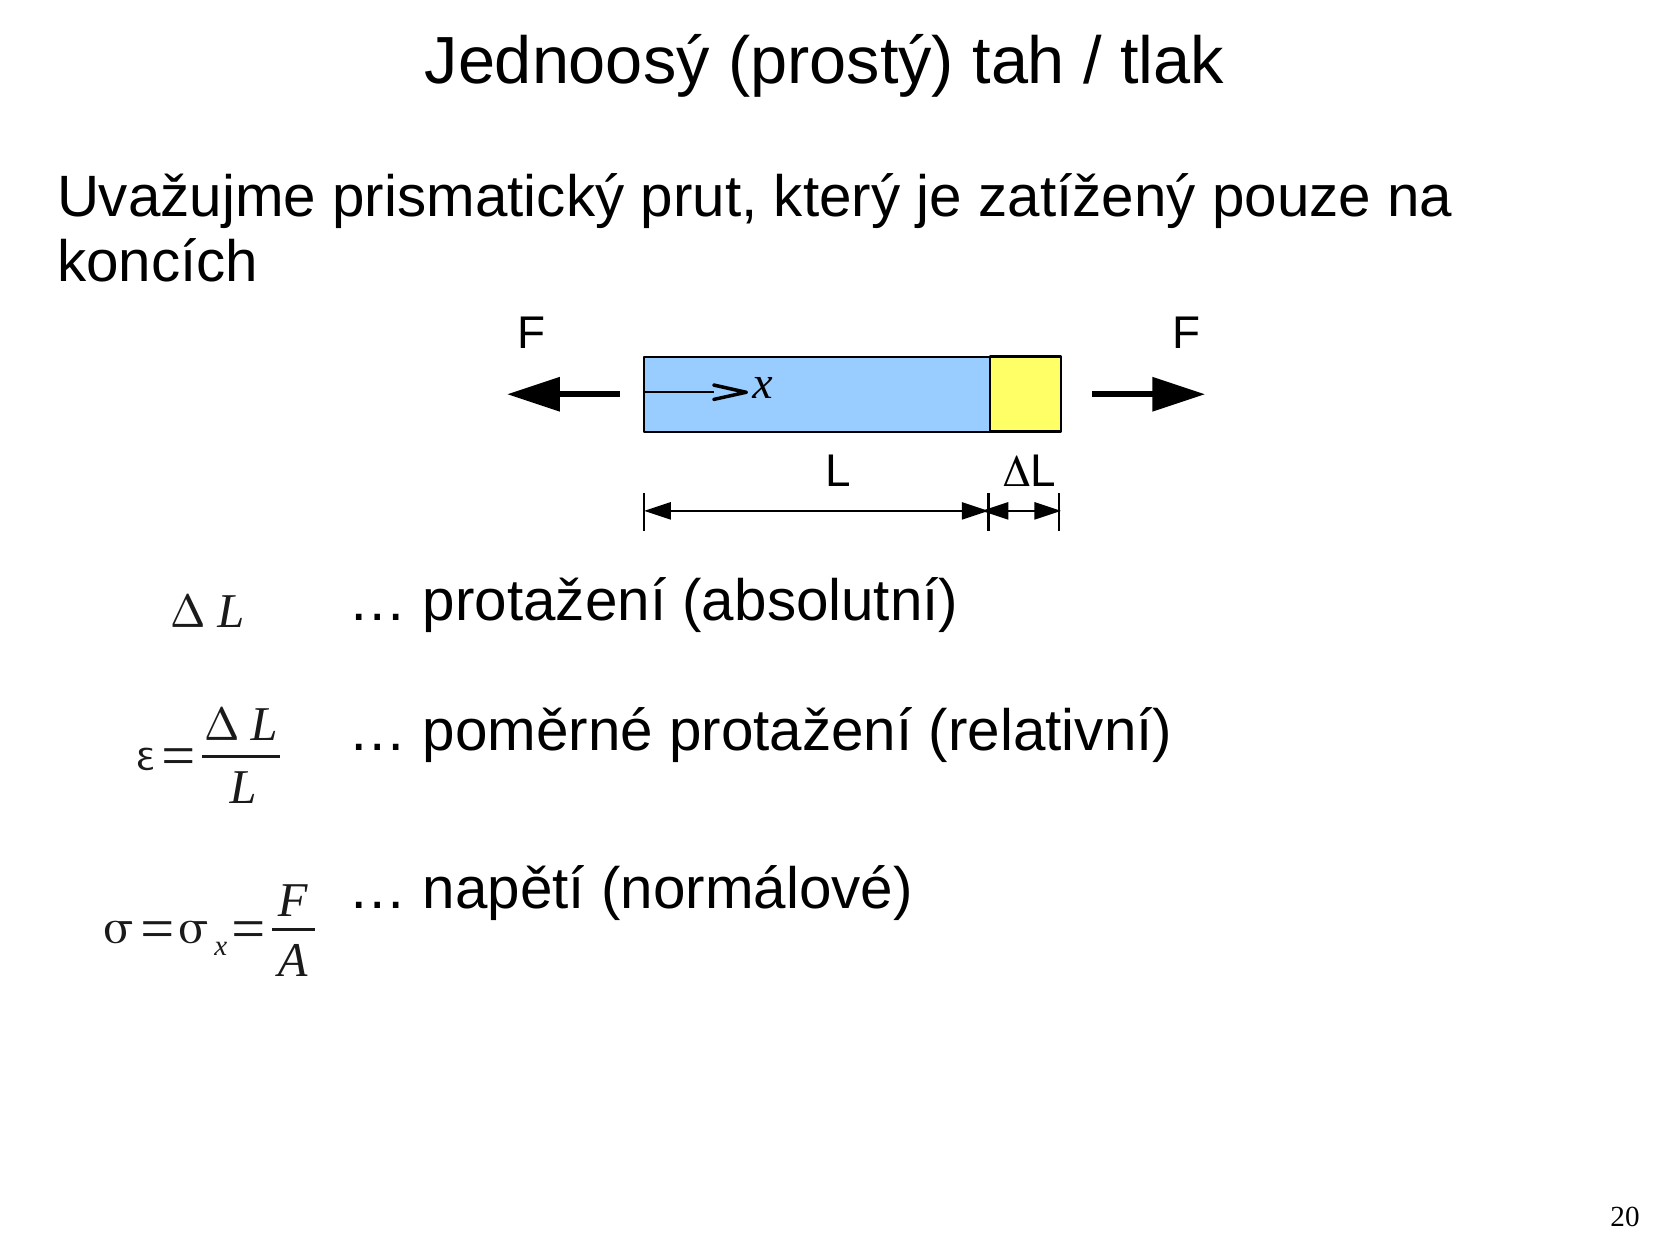

# Jednoosý (prostý) tah / tlak
Uvažujme prismatický prut, který je zatížený pouze na koncích
F
F
x
L
DL
… protažení (absolutní)
… poměrné protažení (relativní)
… napětí (normálové)
20